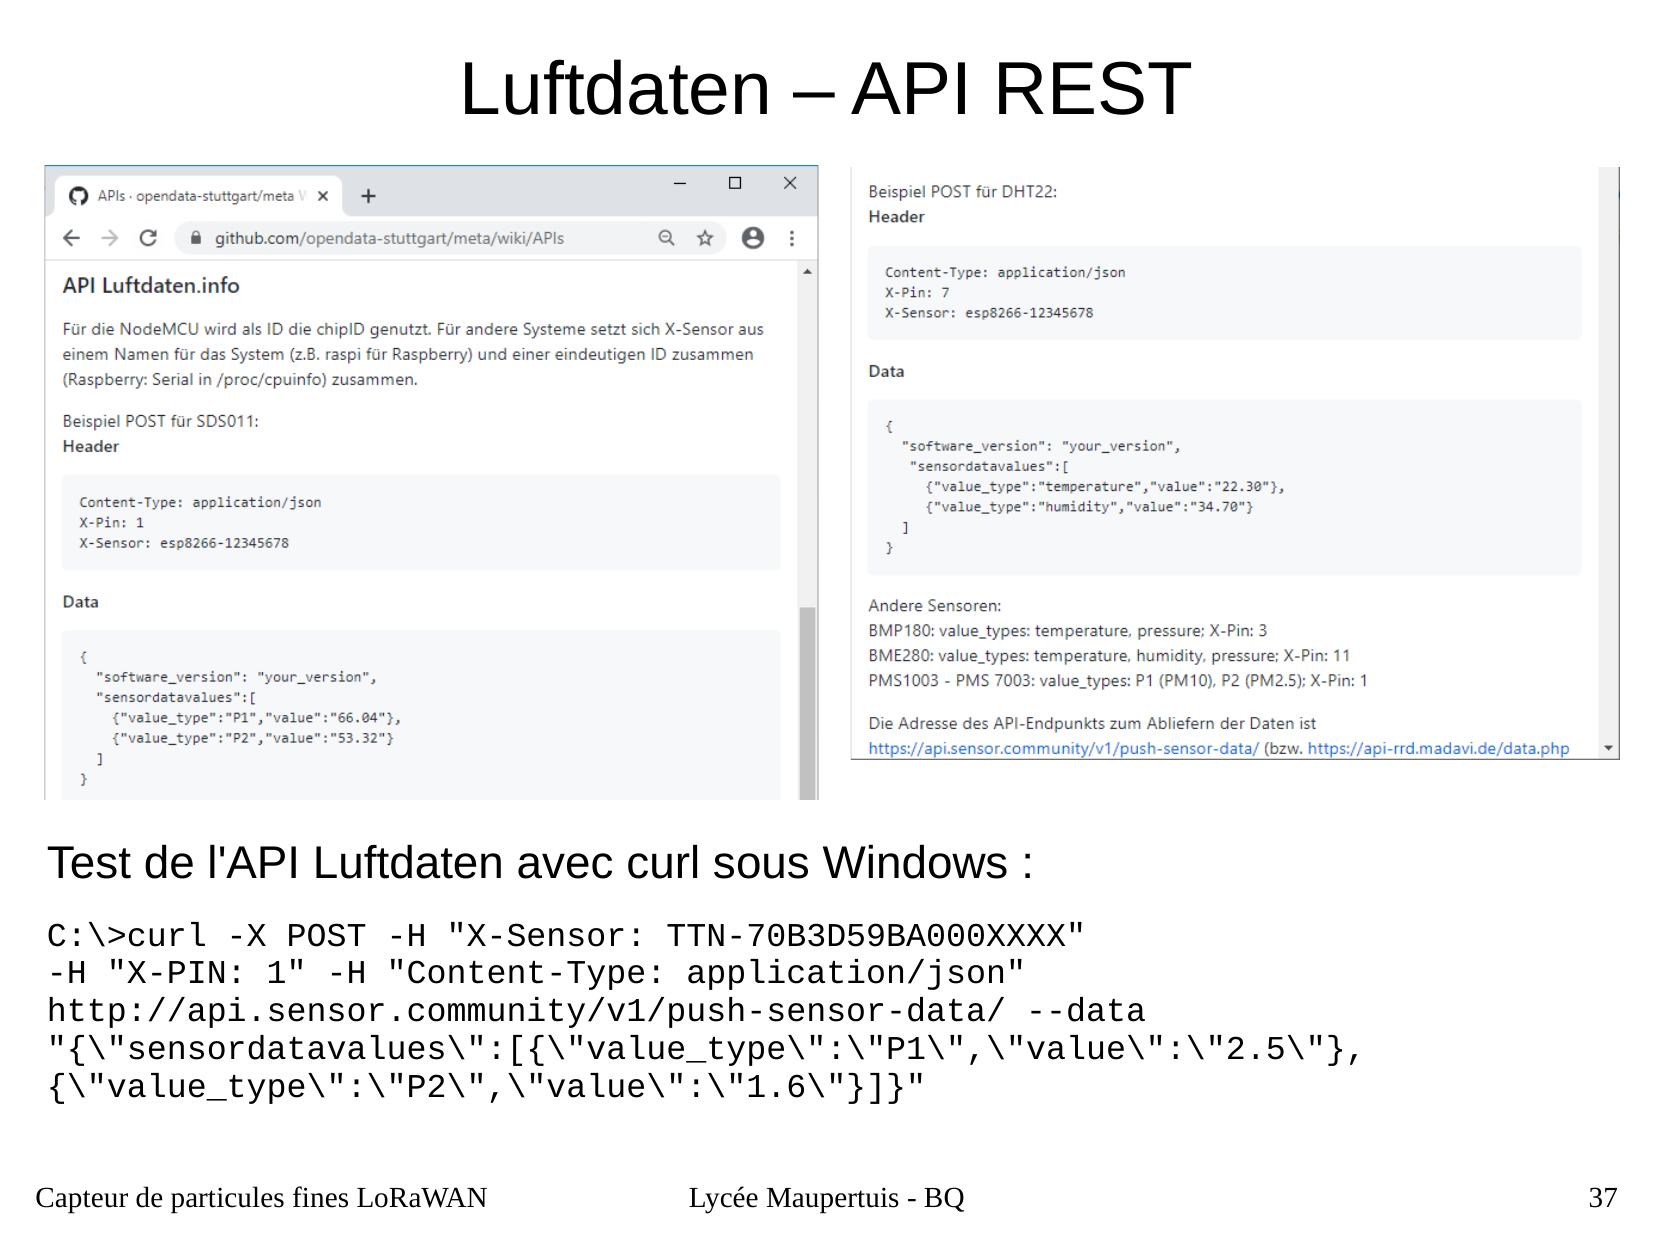

# Luftdaten – API REST
Test de l'API Luftdaten avec curl sous Windows :
C:\>curl -X POST -H "X-Sensor: TTN-70B3D59BA000XXXX"
-H "X-PIN: 1" -H "Content-Type: application/json" http://api.sensor.community/v1/push-sensor-data/ --data "{\"sensordatavalues\":[{\"value_type\":\"P1\",\"value\":\"2.5\"},{\"value_type\":\"P2\",\"value\":\"1.6\"}]}"
Capteur de particules fines LoRaWAN
Lycée Maupertuis - BQ
37